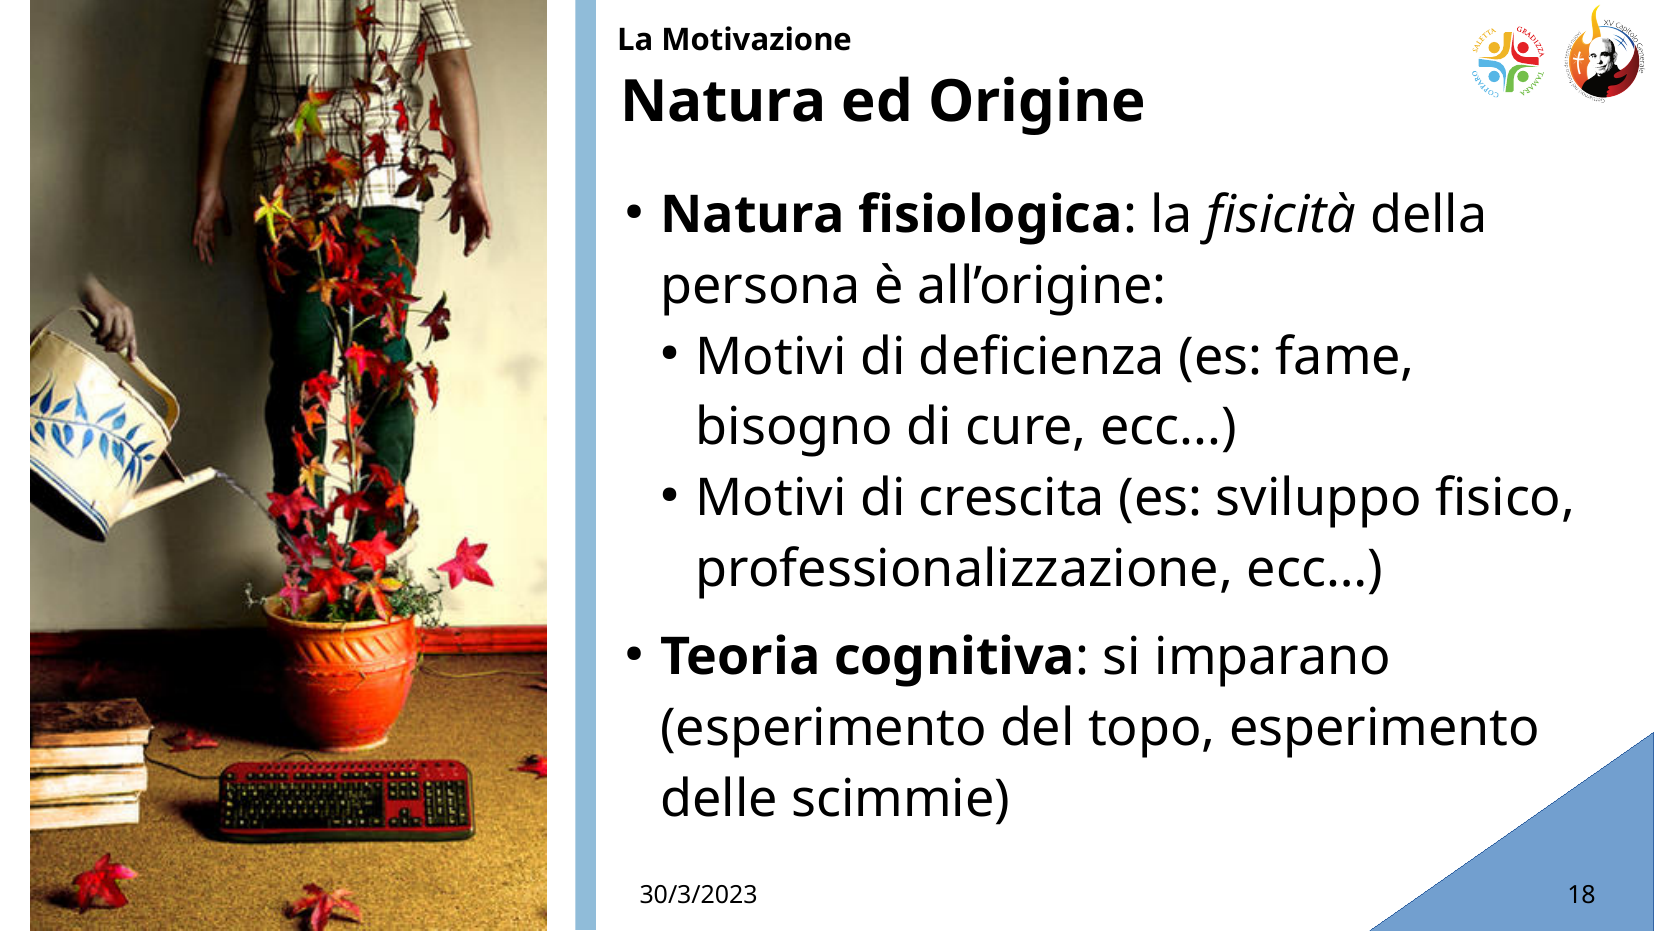

La Motivazione
Natura ed Origine
# Natura fisiologica: la fisicità della persona è all’origine:
Motivi di deficienza (es: fame, bisogno di cure, ecc...)
Motivi di crescita (es: sviluppo fisico, professionalizzazione, ecc…)
Teoria cognitiva: si imparano (esperimento del topo, esperimento delle scimmie)